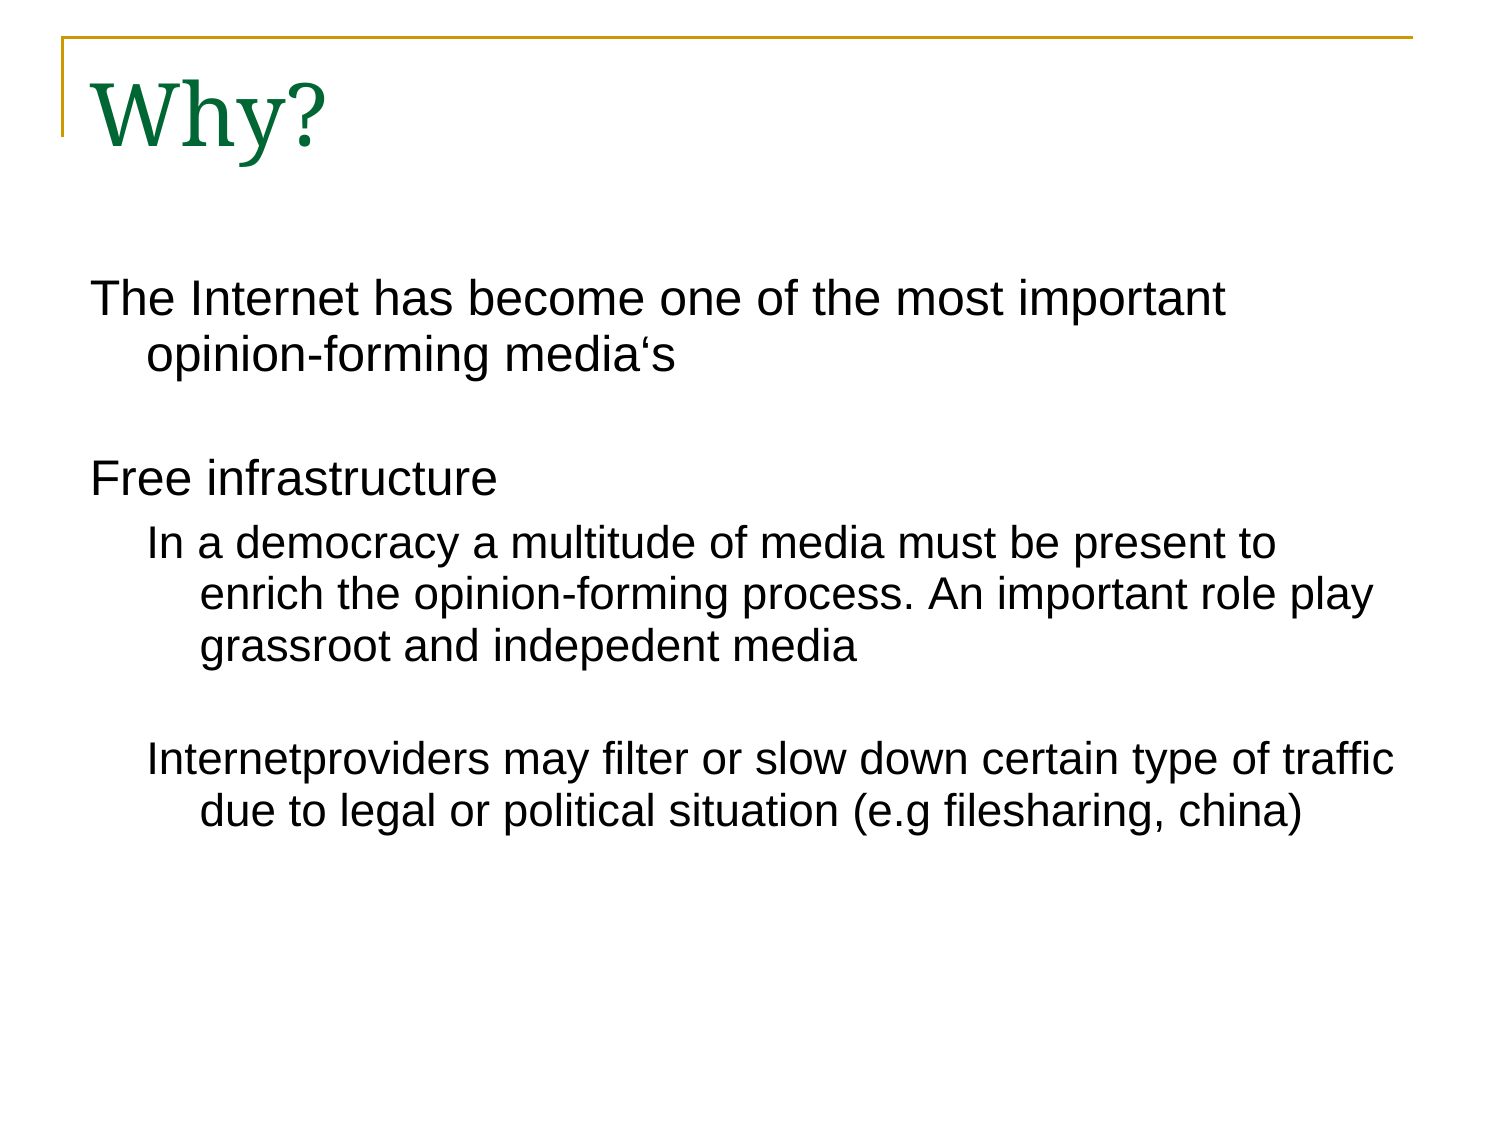

# Why?
The Internet has become one of the most important opinion-forming media‘s
Free infrastructure
In a democracy a multitude of media must be present to enrich the opinion-forming process. An important role play grassroot and indepedent media
Internetproviders may filter or slow down certain type of traffic due to legal or political situation (e.g filesharing, china)